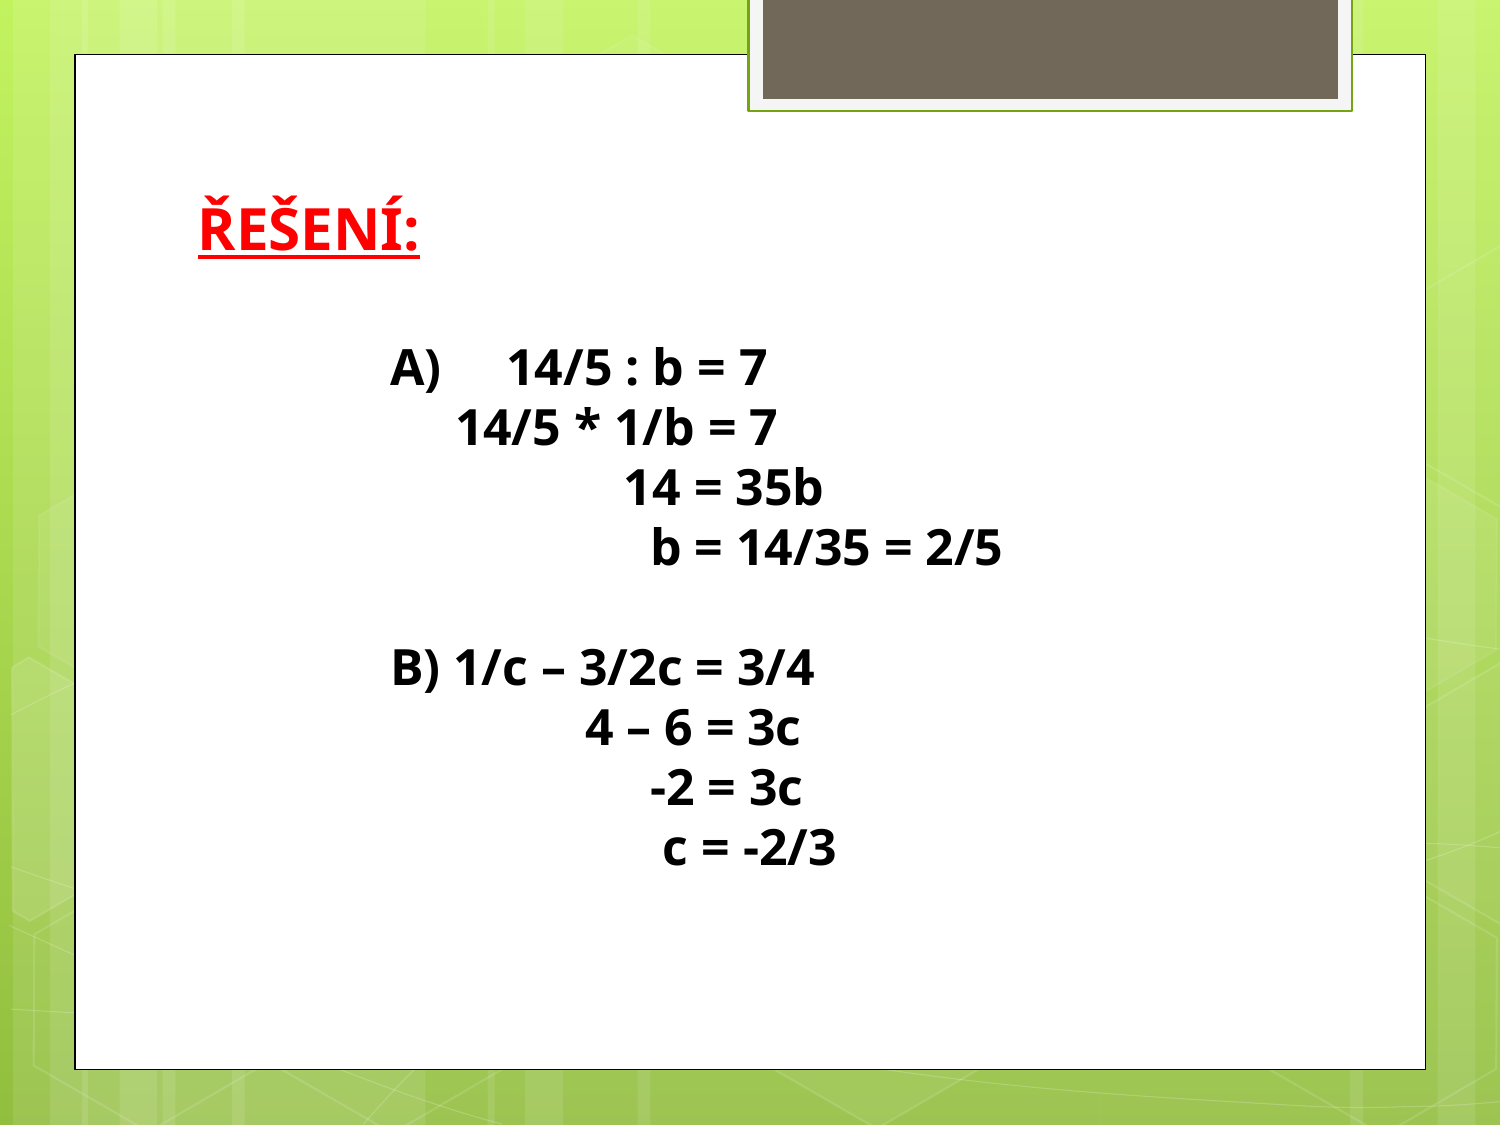

ŘEŠENÍ:
A) 14/5 : b = 7
 14/5 * 1/b = 7
 14 = 35b
 b = 14/35 = 2/5
B) 1/c – 3/2c = 3/4
 4 – 6 = 3c
 -2 = 3c
 c = -2/3